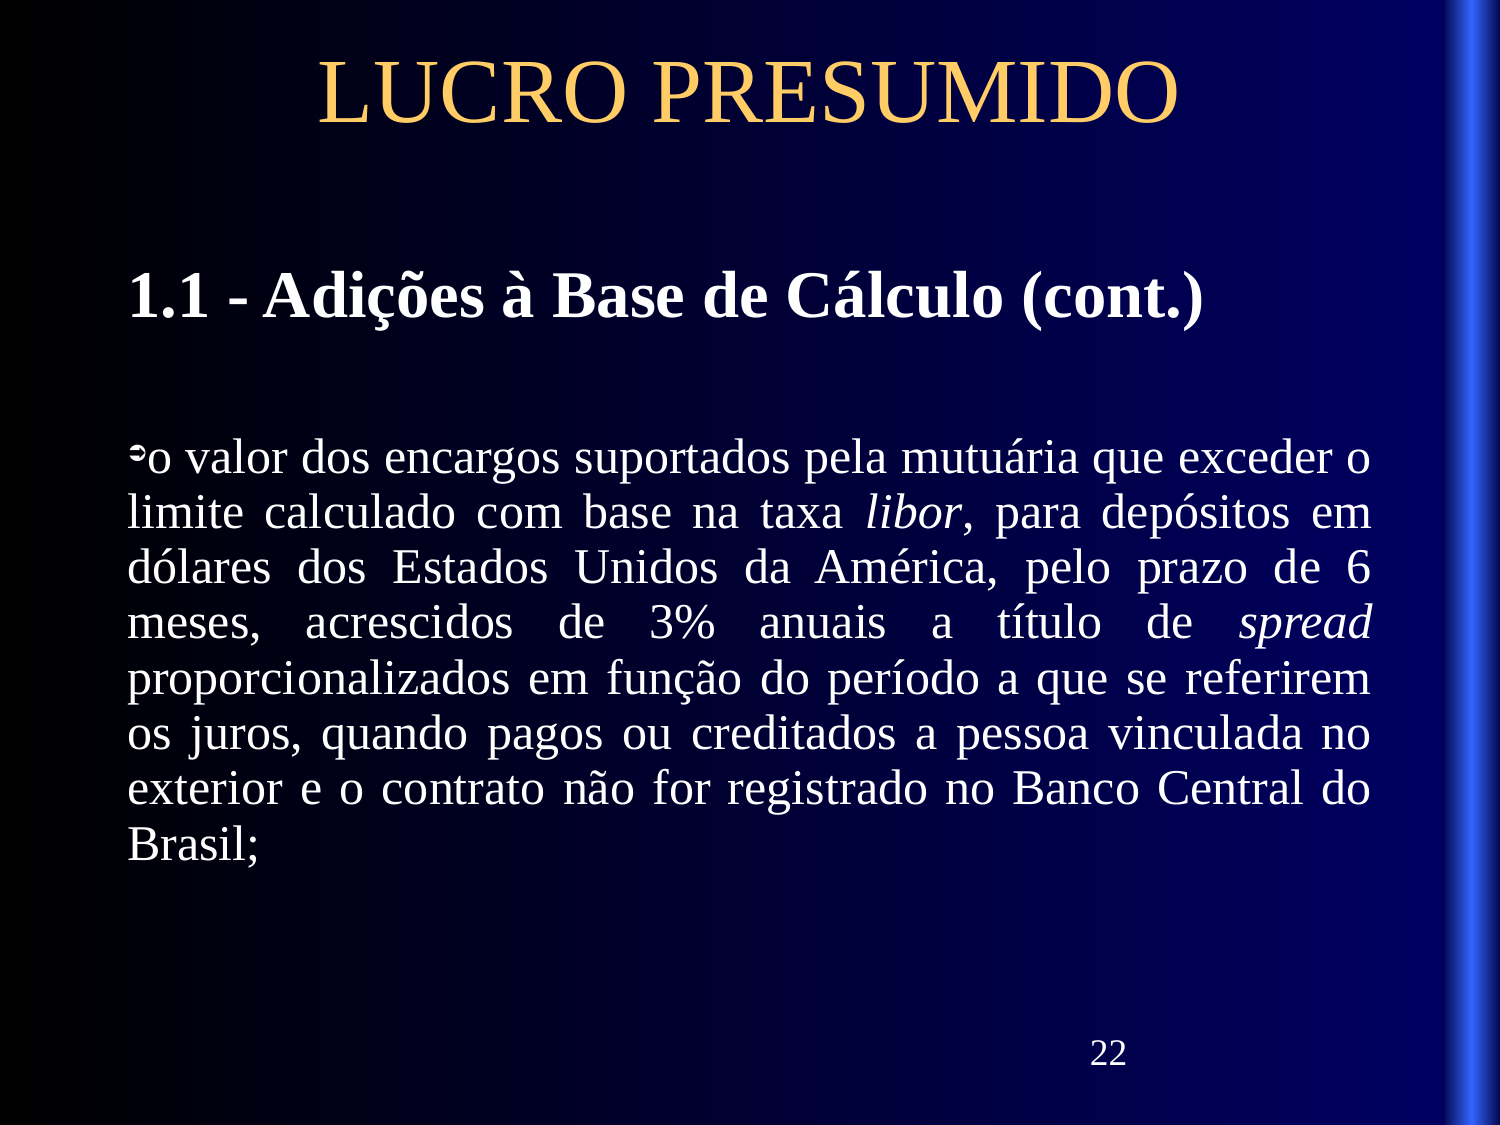

# LUCRO PRESUMIDO
1.1 - Adições à Base de Cálculo (cont.)
o valor dos encargos suportados pela mutuária que exceder o limite calculado com base na taxa libor, para depósitos em dólares dos Estados Unidos da América, pelo prazo de 6 meses, acrescidos de 3% anuais a título de spread proporcionalizados em função do período a que se referirem os juros, quando pagos ou creditados a pessoa vinculada no exterior e o contrato não for registrado no Banco Central do Brasil;